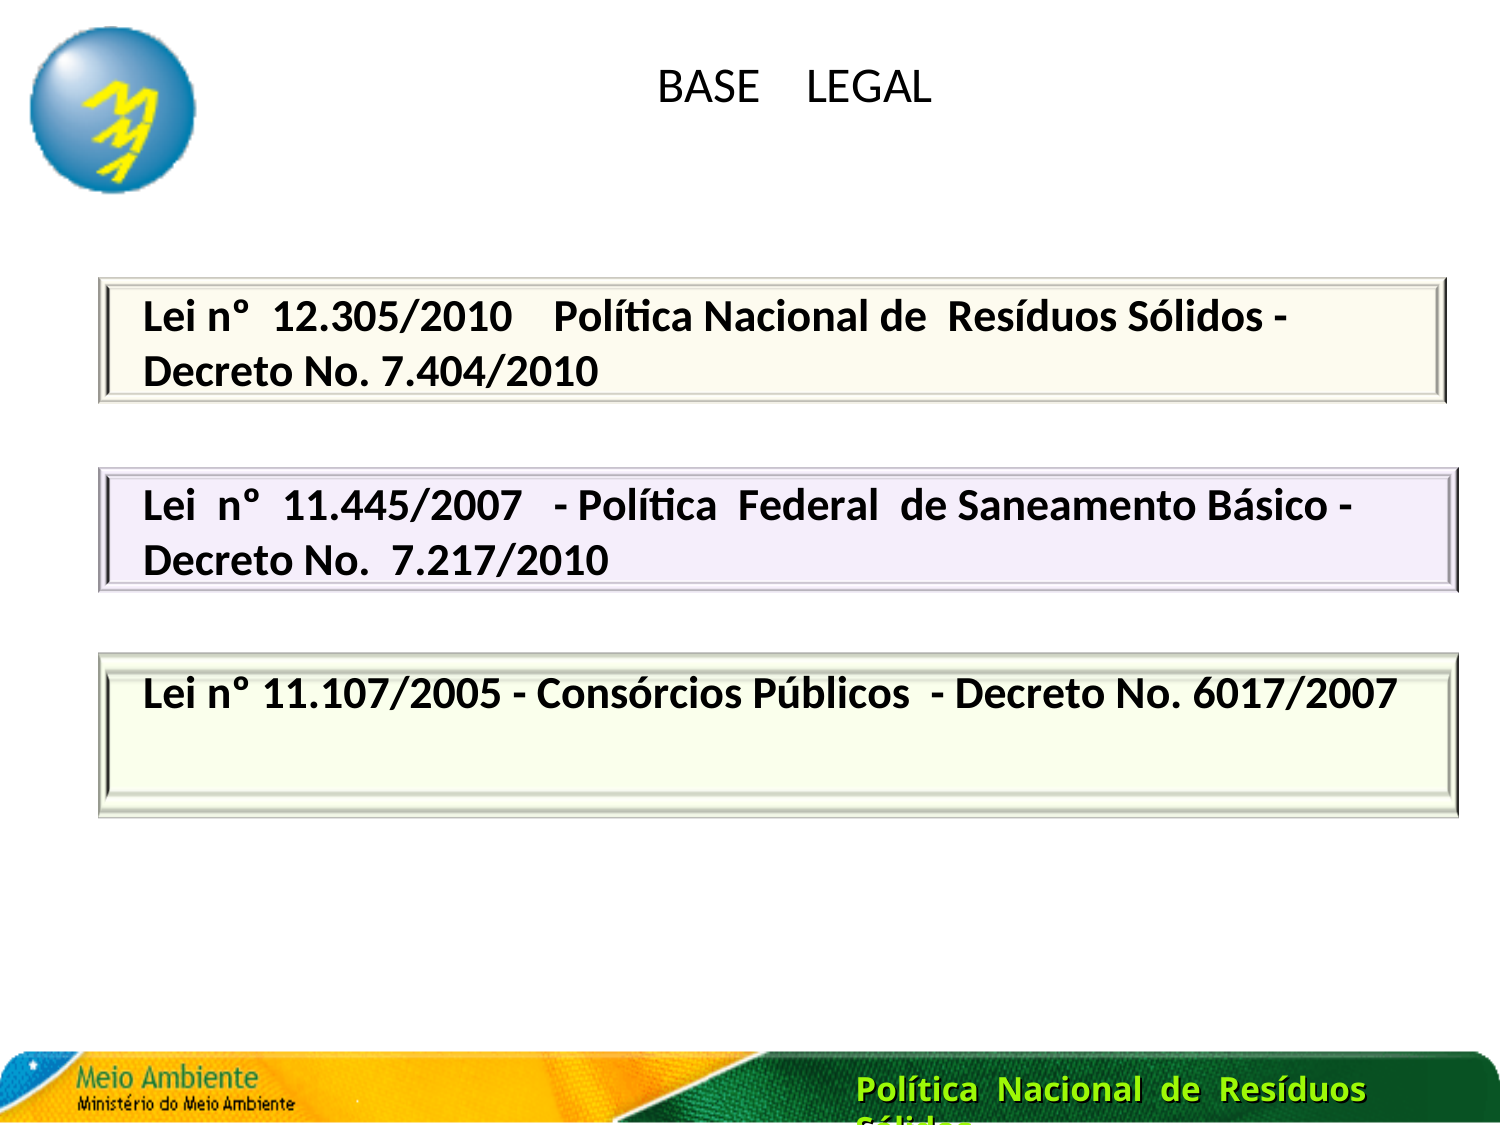

BASE LEGAL
Lei nº 12.305/2010 Política Nacional de Resíduos Sólidos - Decreto No. 7.404/2010
Lei nº 11.445/2007 - Política Federal de Saneamento Básico - Decreto No. 7.217/2010
Lei nº 11.107/2005 - Consórcios Públicos - Decreto No. 6017/2007